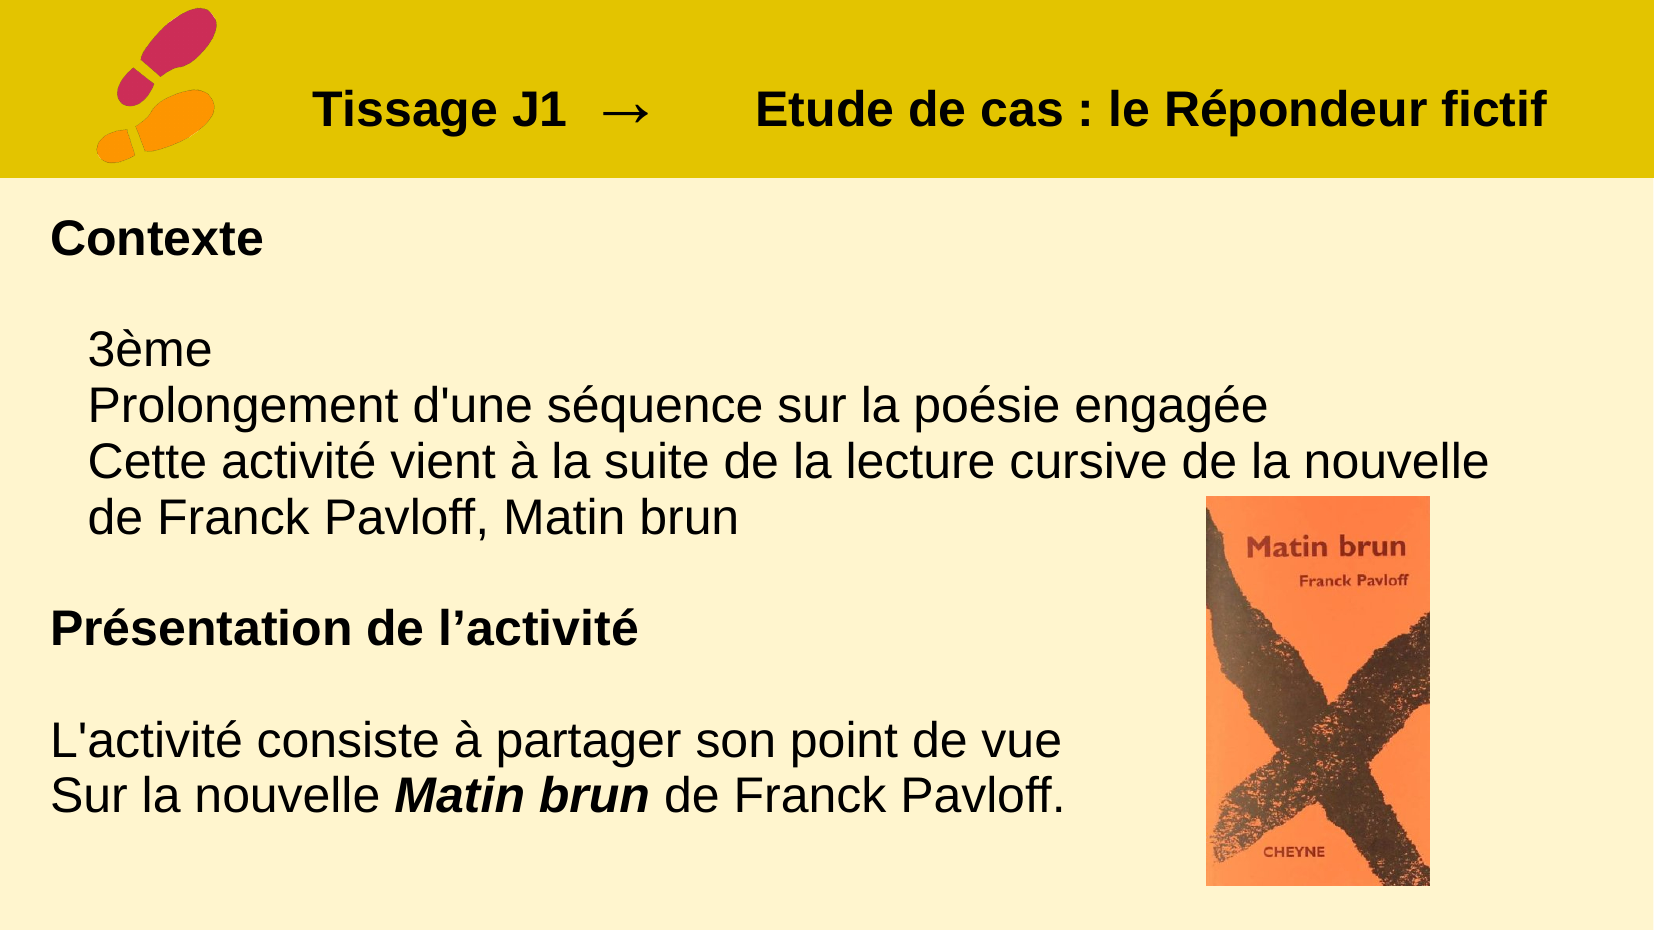

Tissage J1 → 	Etude de cas : le Répondeur fictif
Contexte
3ème
Prolongement d'une séquence sur la poésie engagée
Cette activité vient à la suite de la lecture cursive de la nouvelle
de Franck Pavloff, Matin brun
Présentation de l’activité
L'activité consiste à partager son point de vue
Sur la nouvelle Matin brun de Franck Pavloff.